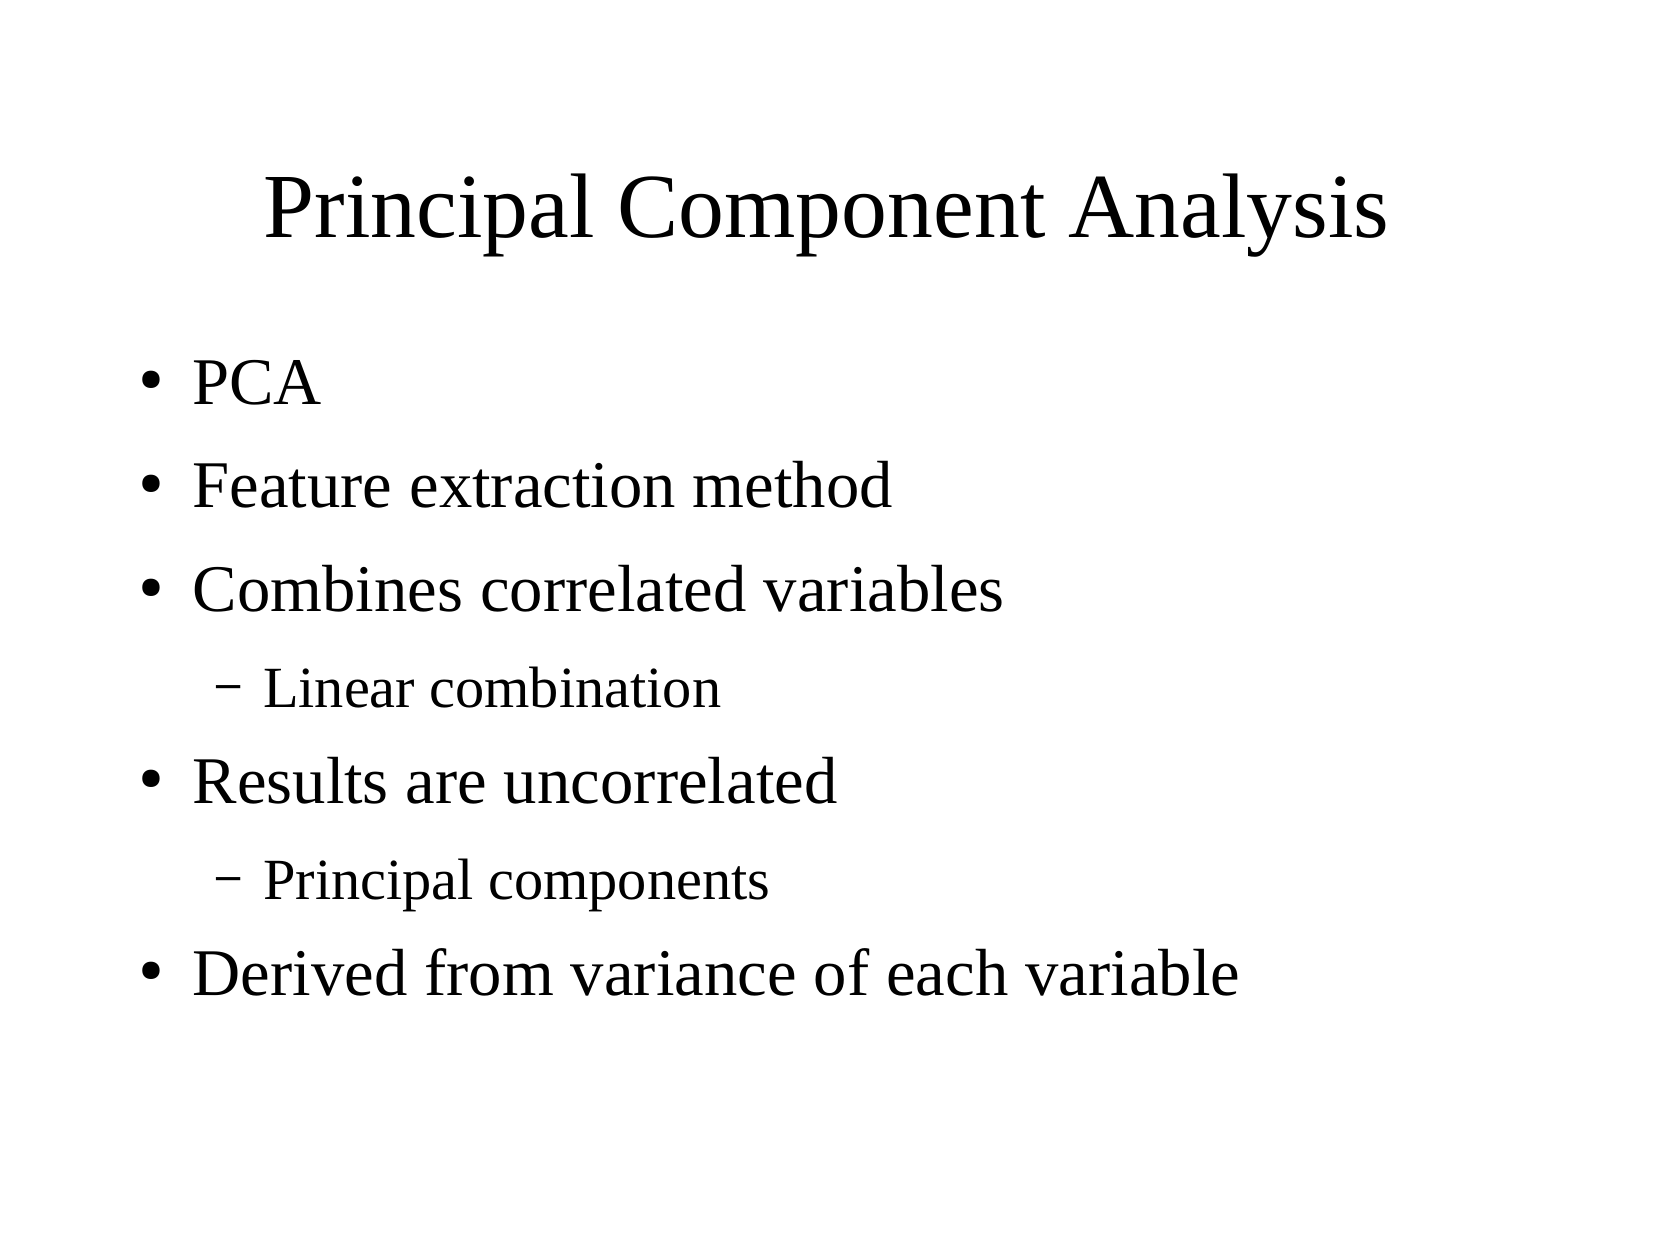

# Principal Component Analysis
PCA
Feature extraction method
Combines correlated variables
Linear combination
Results are uncorrelated
Principal components
Derived from variance of each variable